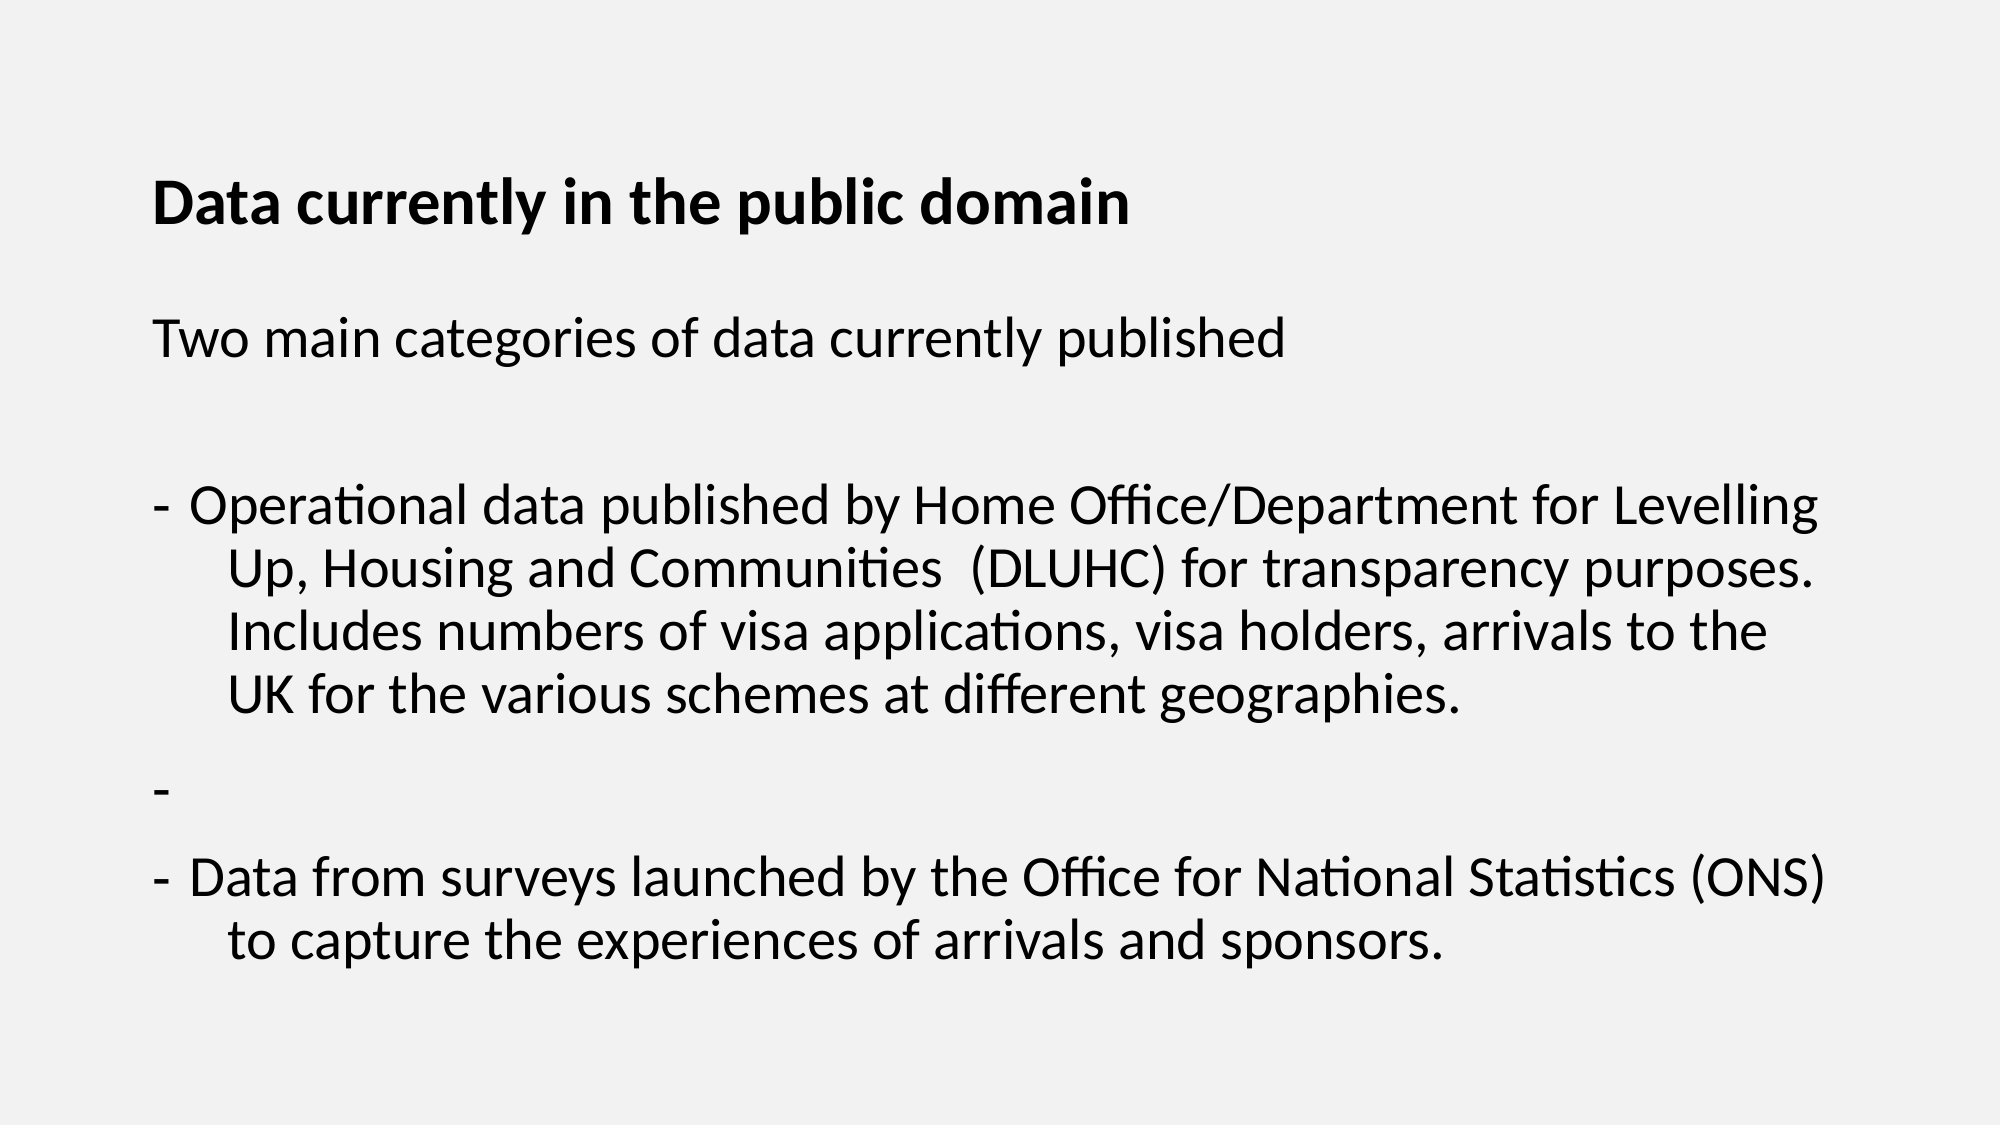

Data currently in the public domain
# Two main categories of data currently published
Operational data published by Home Office/Department for Levelling Up, Housing and Communities (DLUHC) for transparency purposes. Includes numbers of visa applications, visa holders, arrivals to the UK for the various schemes at different geographies.
Data from surveys launched by the Office for National Statistics (ONS) to capture the experiences of arrivals and sponsors.